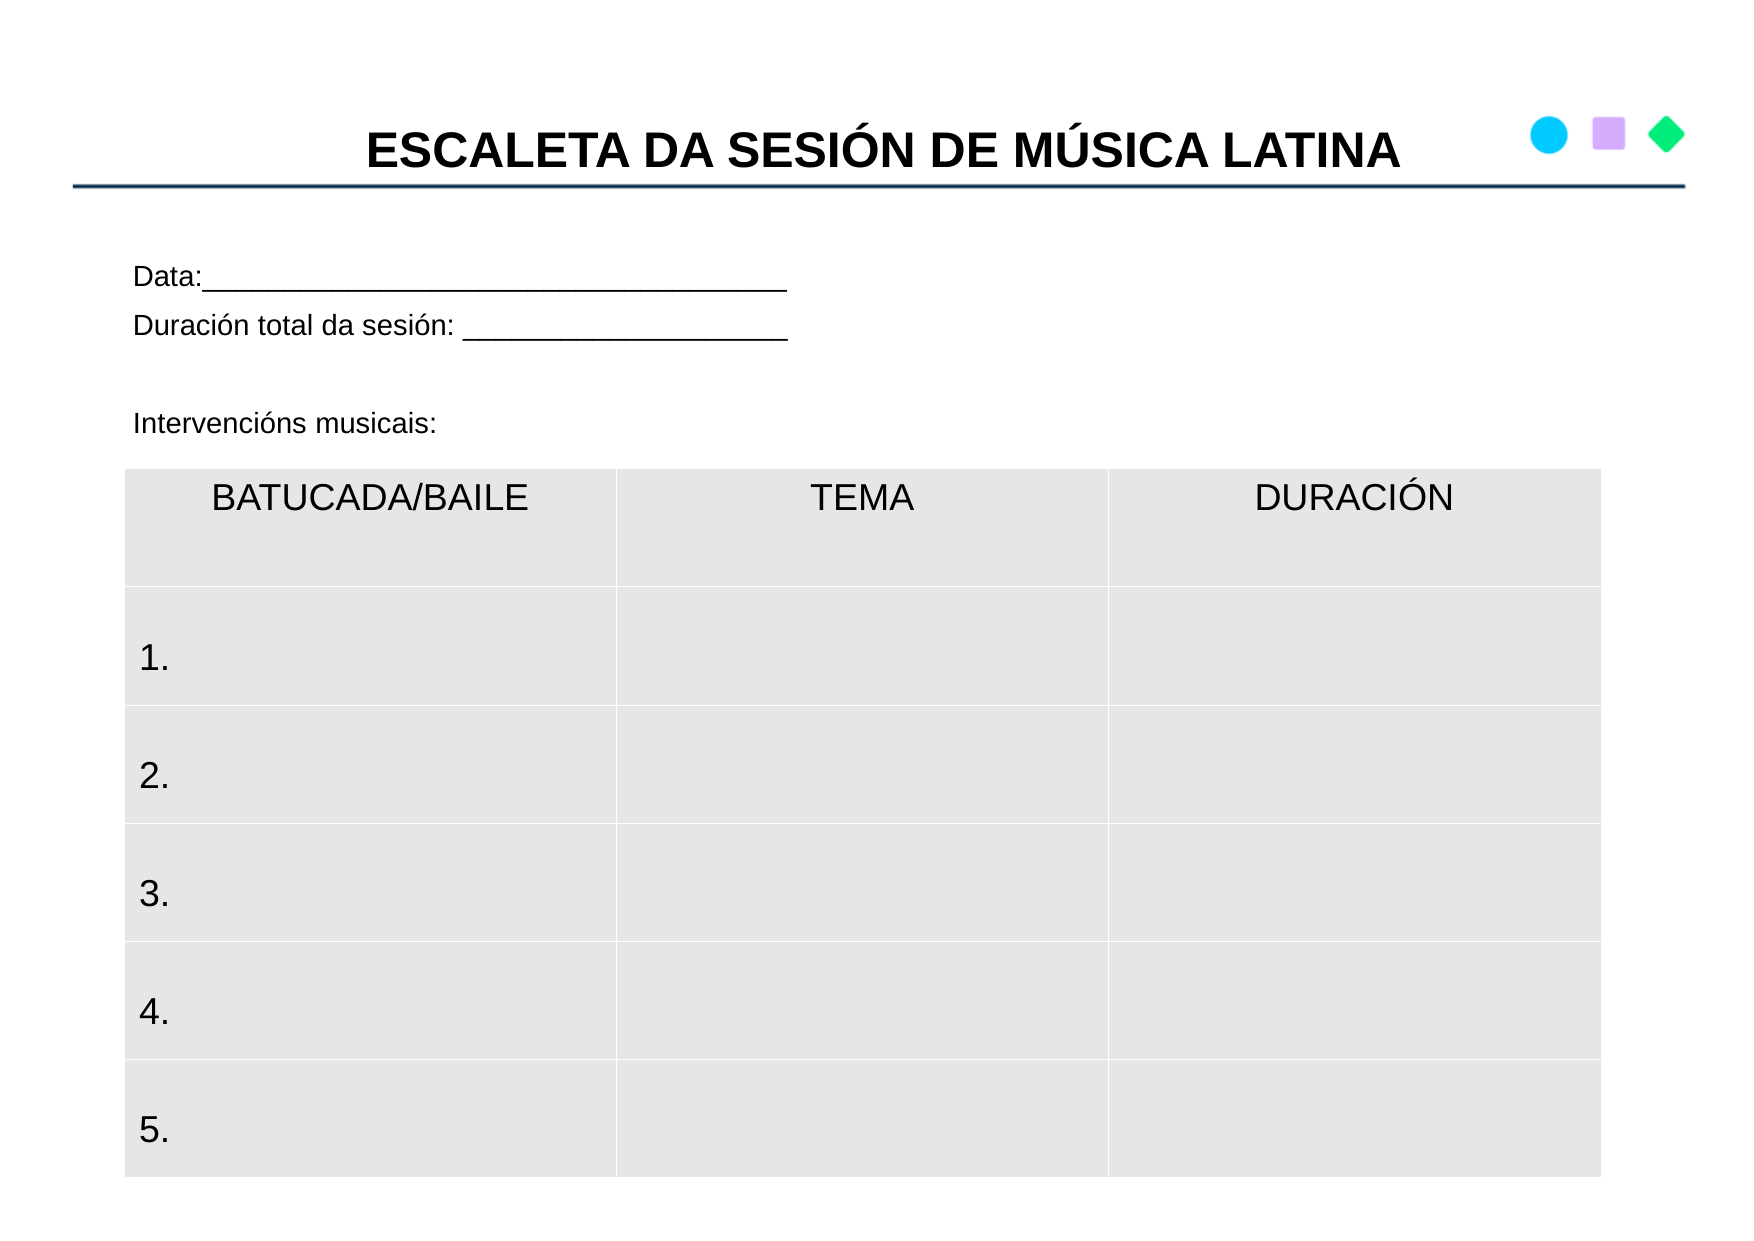

ESCALETA DA SESIÓN DE MÚSICA LATINA
Data:____________________________________
Duración total da sesión: ____________________
Intervencións musicais:
| BATUCADA/BAILE | TEMA | DURACIÓN |
| --- | --- | --- |
| 1. | | |
| 2. | | |
| 3. | | |
| 4. | | |
| 5. | | |